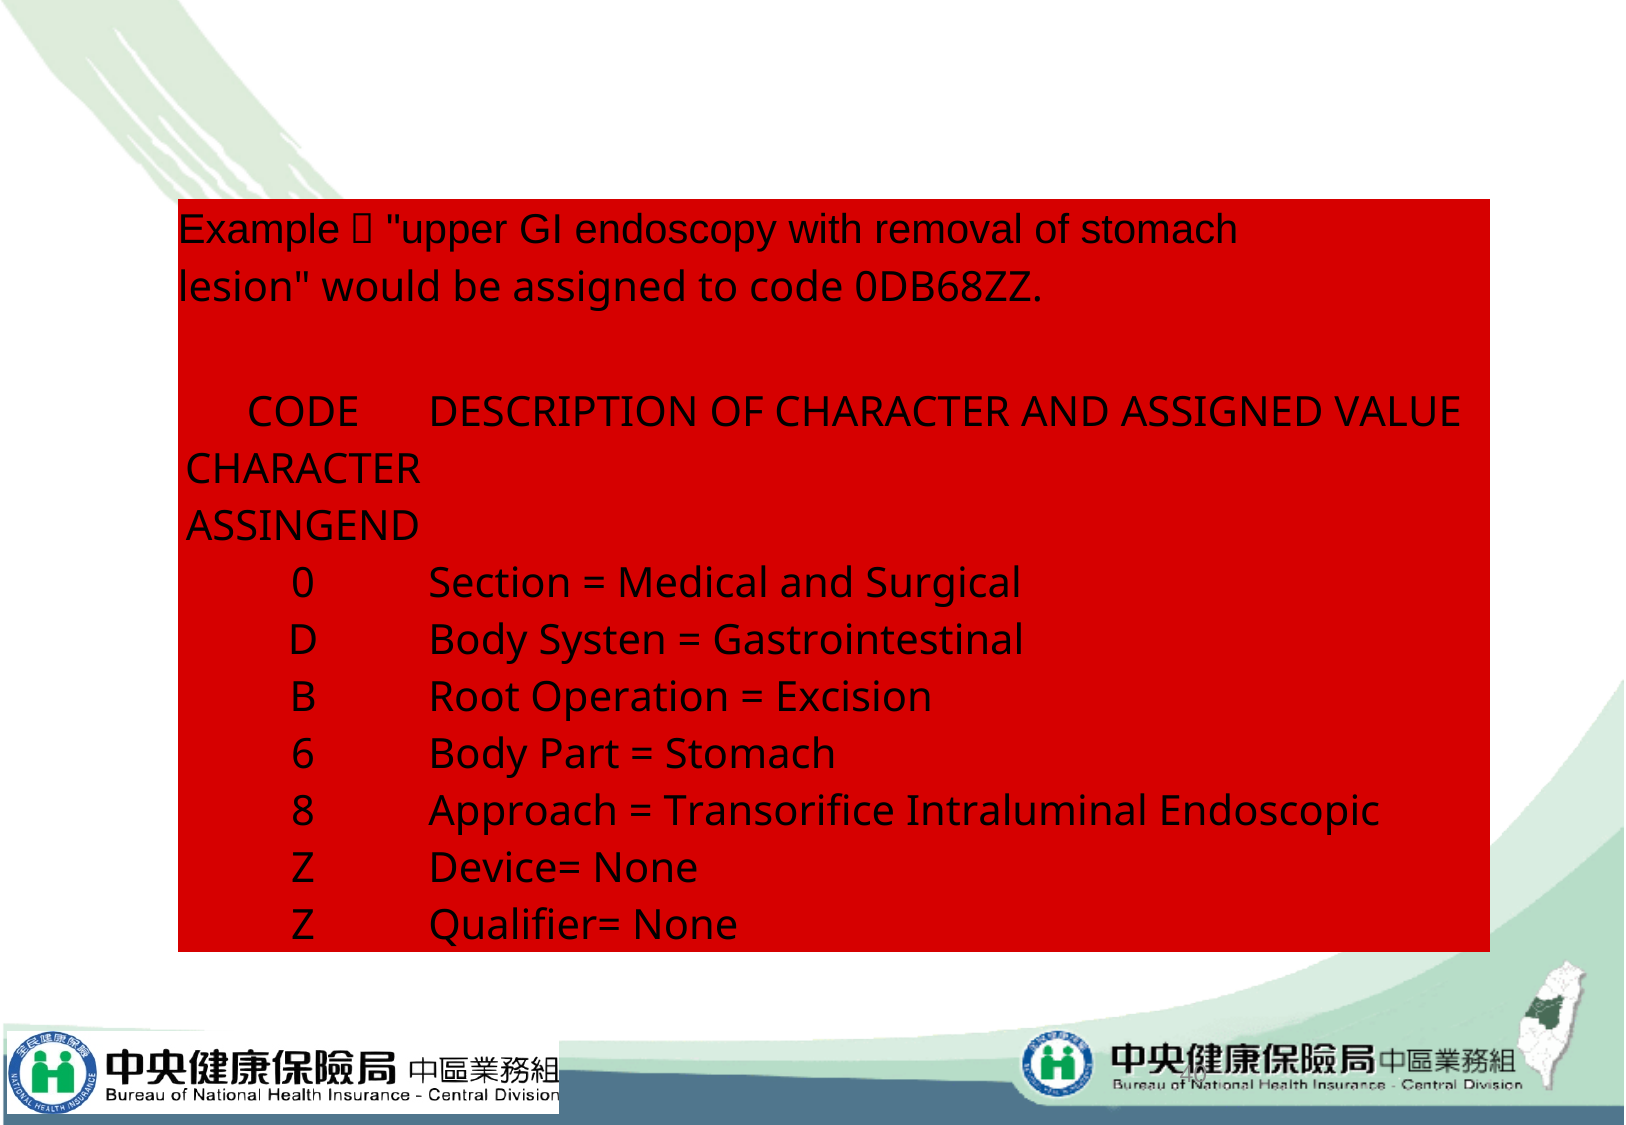

| Example："upper GI endoscopy with removal of stomach | |
| --- | --- |
| lesion" would be assigned to code 0DB68ZZ. | |
| | |
| CODE CHARACTER ASSINGEND | DESCRIPTION OF CHARACTER AND ASSIGNED VALUE |
| 0 | Section = Medical and Surgical |
| D | Body Systen = Gastrointestinal |
| B | Root Operation = Excision |
| 6 | Body Part = Stomach |
| 8 | Approach = Transorifice Intraluminal Endoscopic |
| Z | Device= None |
| Z | Qualifier= None |